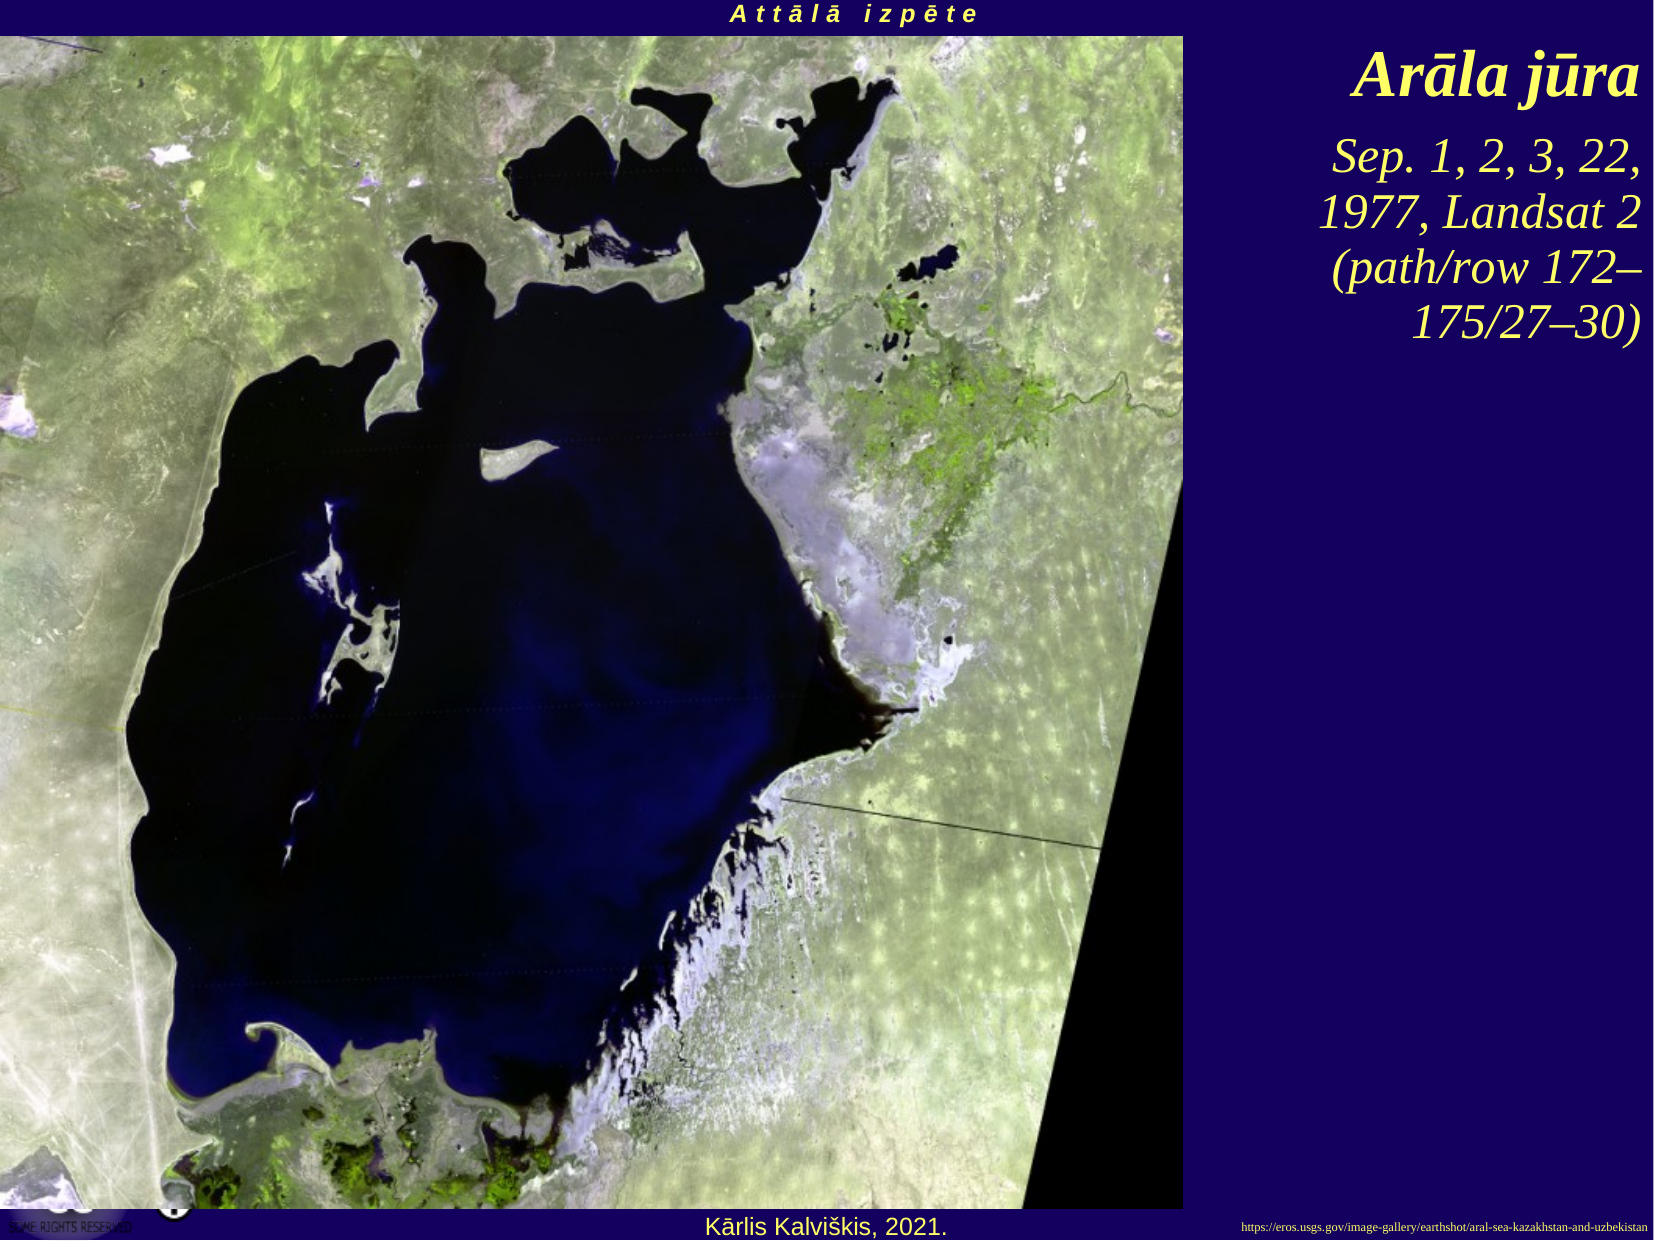

Arāla jūra
Sep. 1, 2, 3, 22, 1977, Landsat 2 (path/row 172–175/27–30)
https://eros.usgs.gov/image-gallery/earthshot/aral-sea-kazakhstan-and-uzbekistan